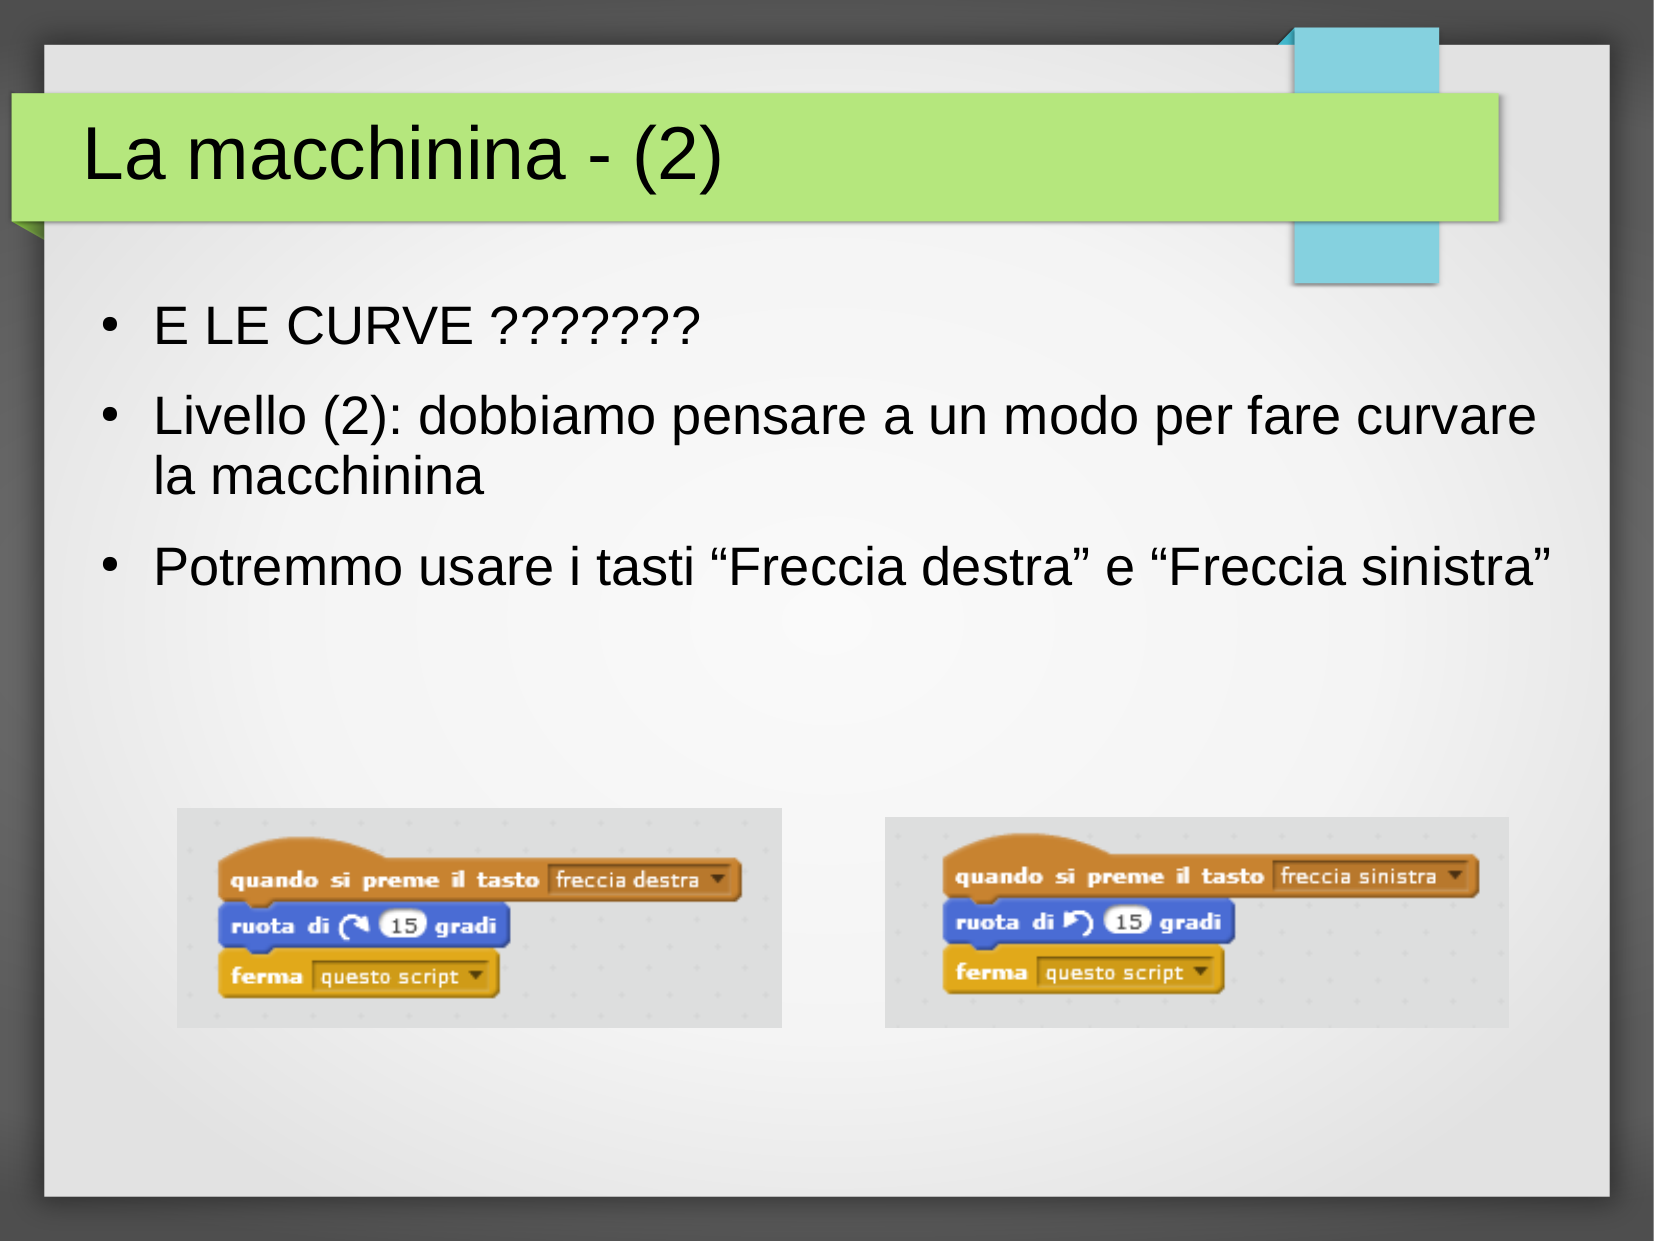

# La macchinina - (2)
E LE CURVE ???????
Livello (2): dobbiamo pensare a un modo per fare curvare la macchinina
Potremmo usare i tasti “Freccia destra” e “Freccia sinistra”